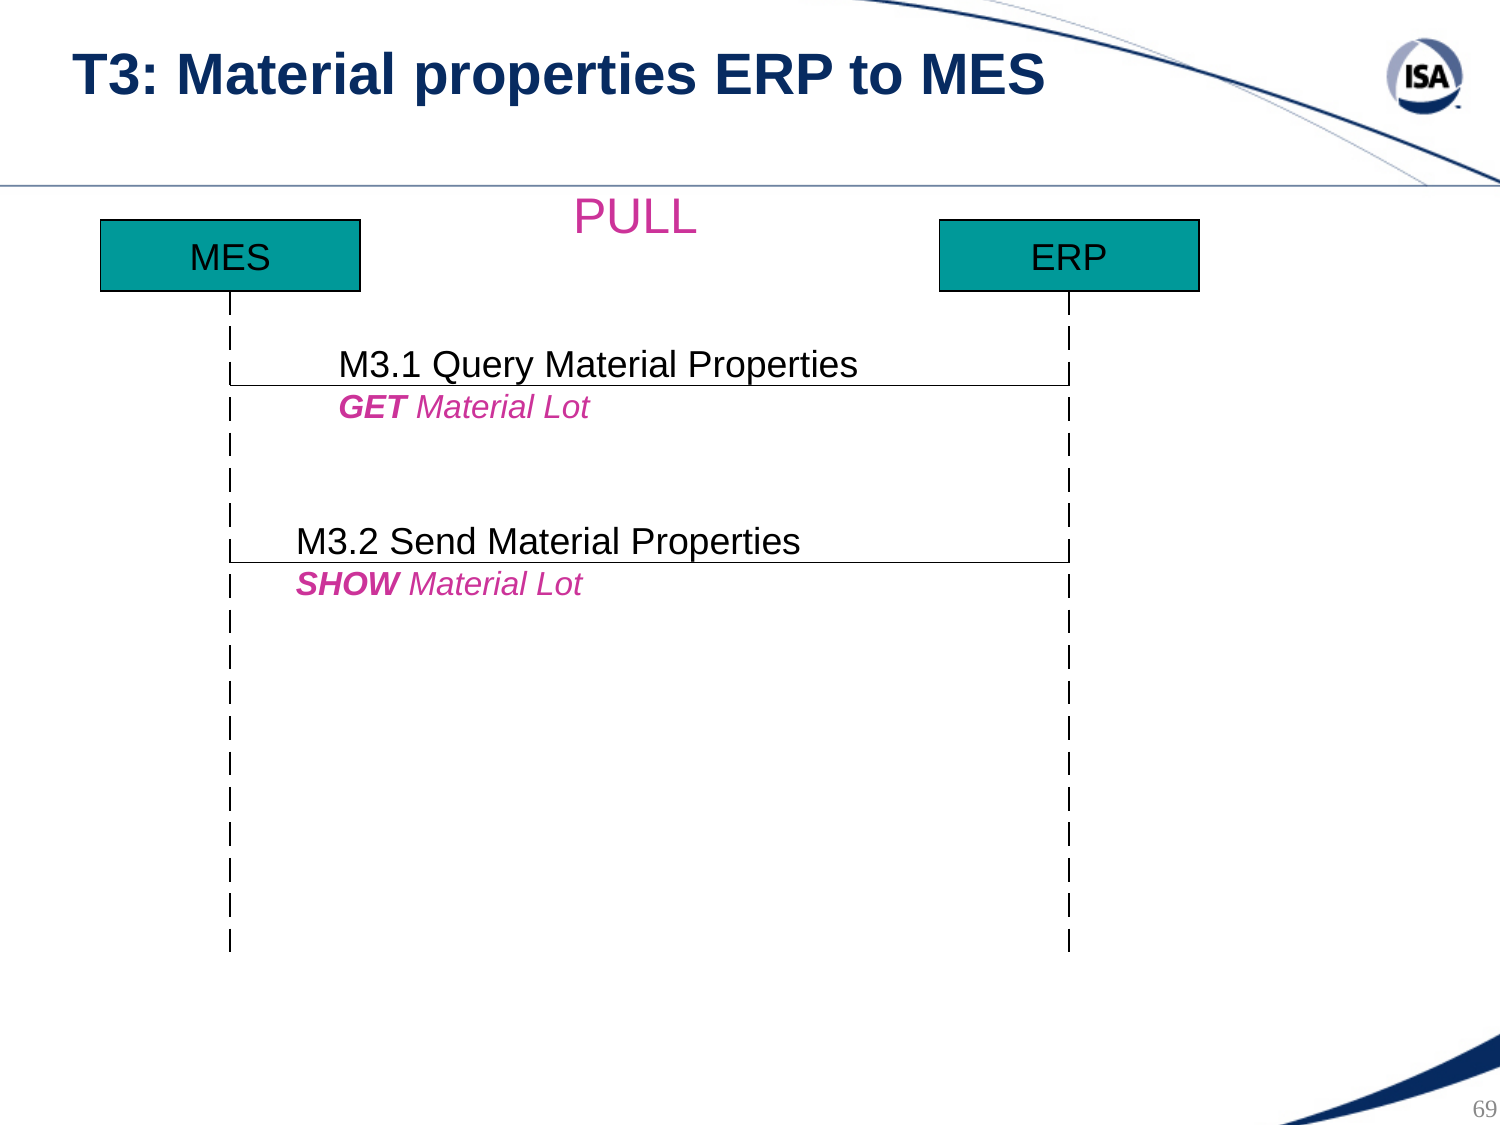

# T3: Material properties ERP to MES
PULL
MES
ERP
M3.1 Query Material Properties
GET Material Lot
M3.2 Send Material Properties
SHOW Material Lot